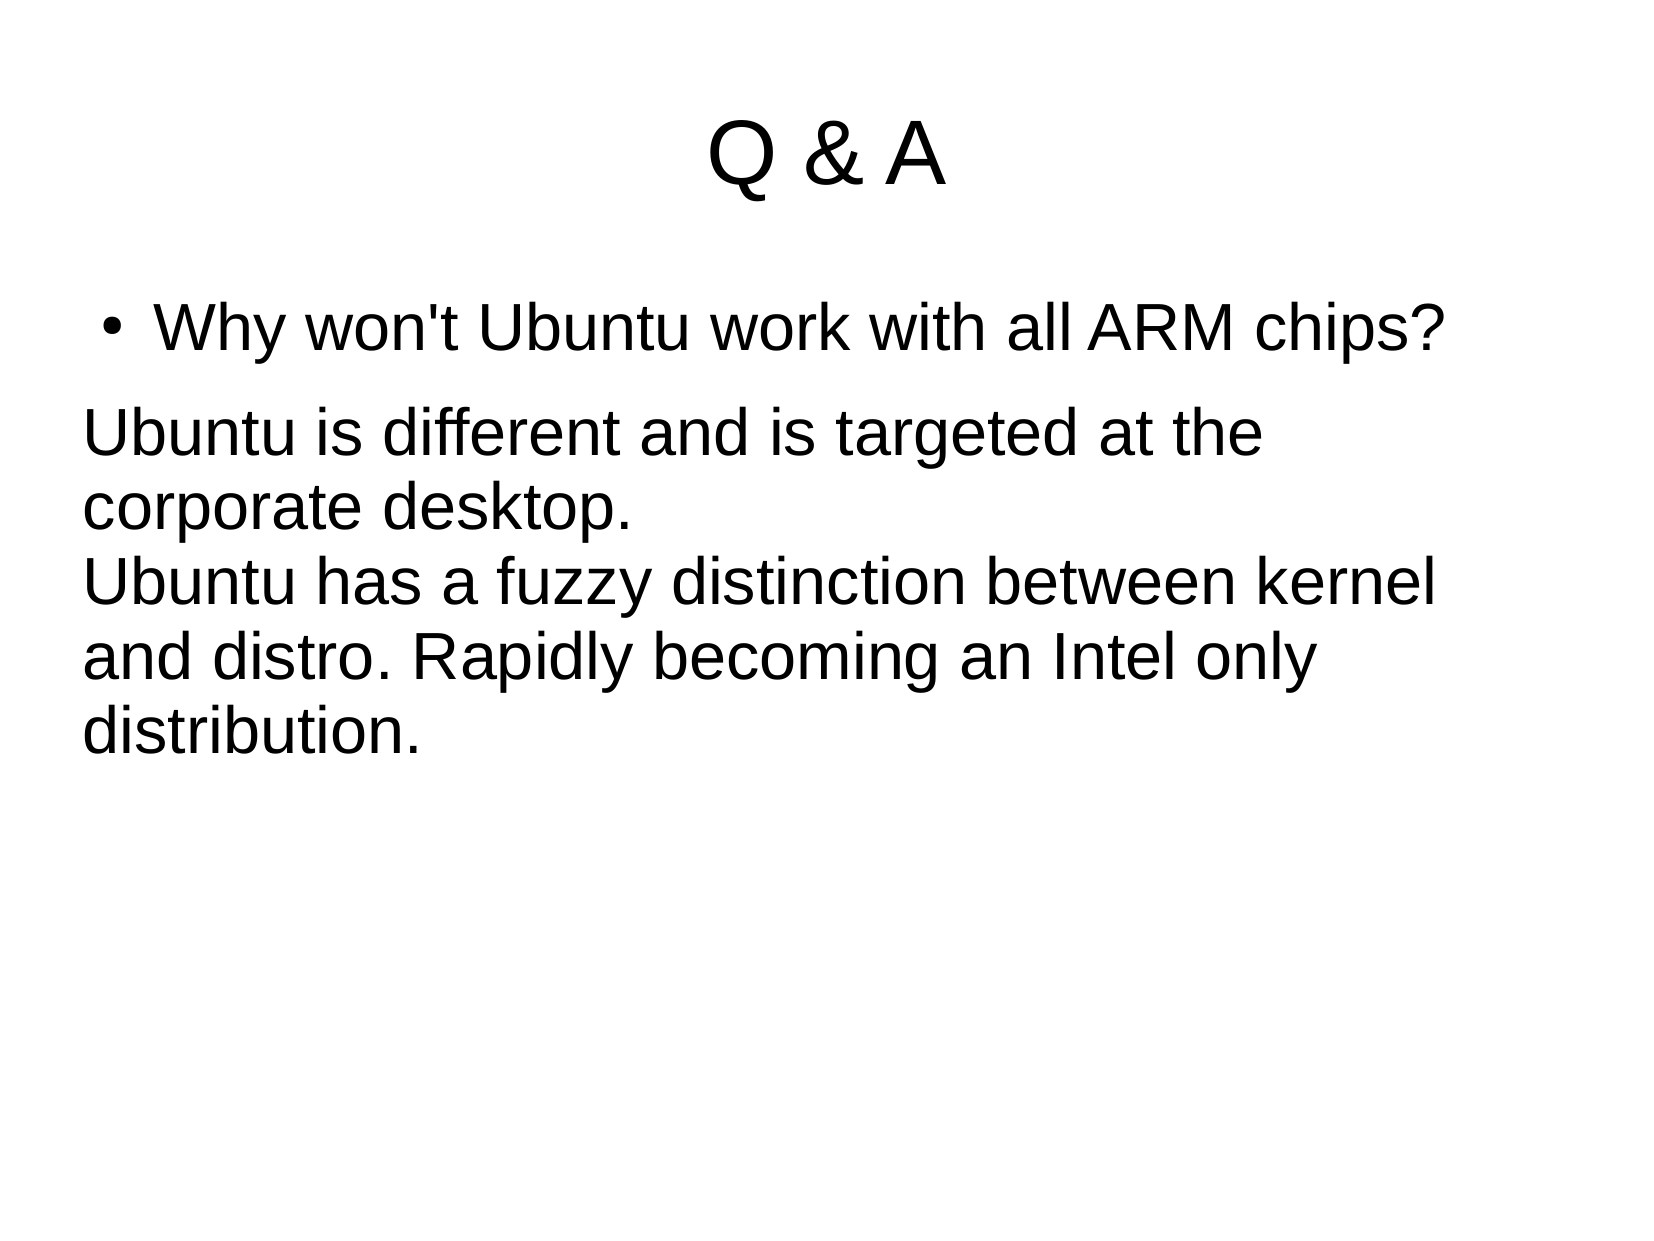

# Q & A
Why won't Ubuntu work with all ARM chips?
Ubuntu is different and is targeted at the corporate desktop.
Ubuntu has a fuzzy distinction between kernel and distro. Rapidly becoming an Intel only distribution.